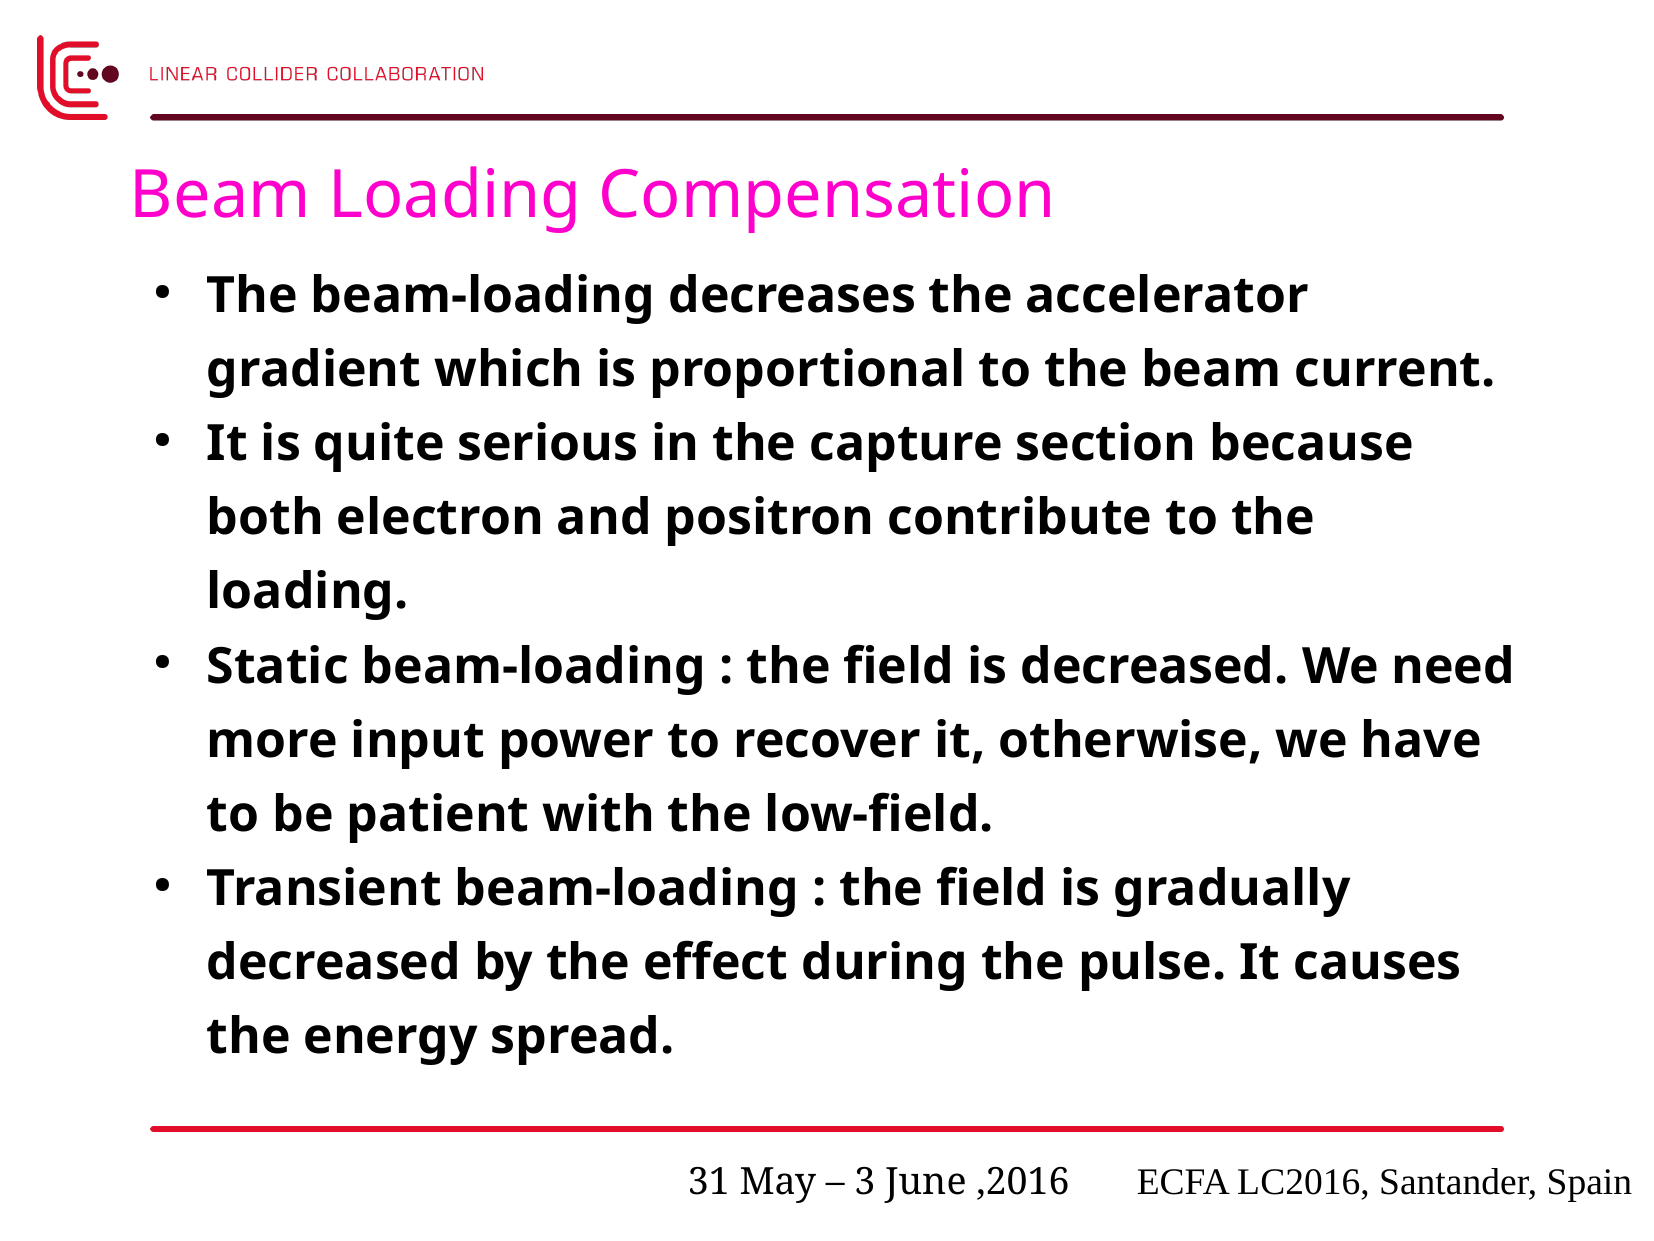

# Beam Loading Compensation
The beam-loading decreases the accelerator gradient which is proportional to the beam current.
It is quite serious in the capture section because both electron and positron contribute to the loading.
Static beam-loading : the field is decreased. We need more input power to recover it, otherwise, we have to be patient with the low-field.
Transient beam-loading : the field is gradually decreased by the effect during the pulse. It causes the energy spread.